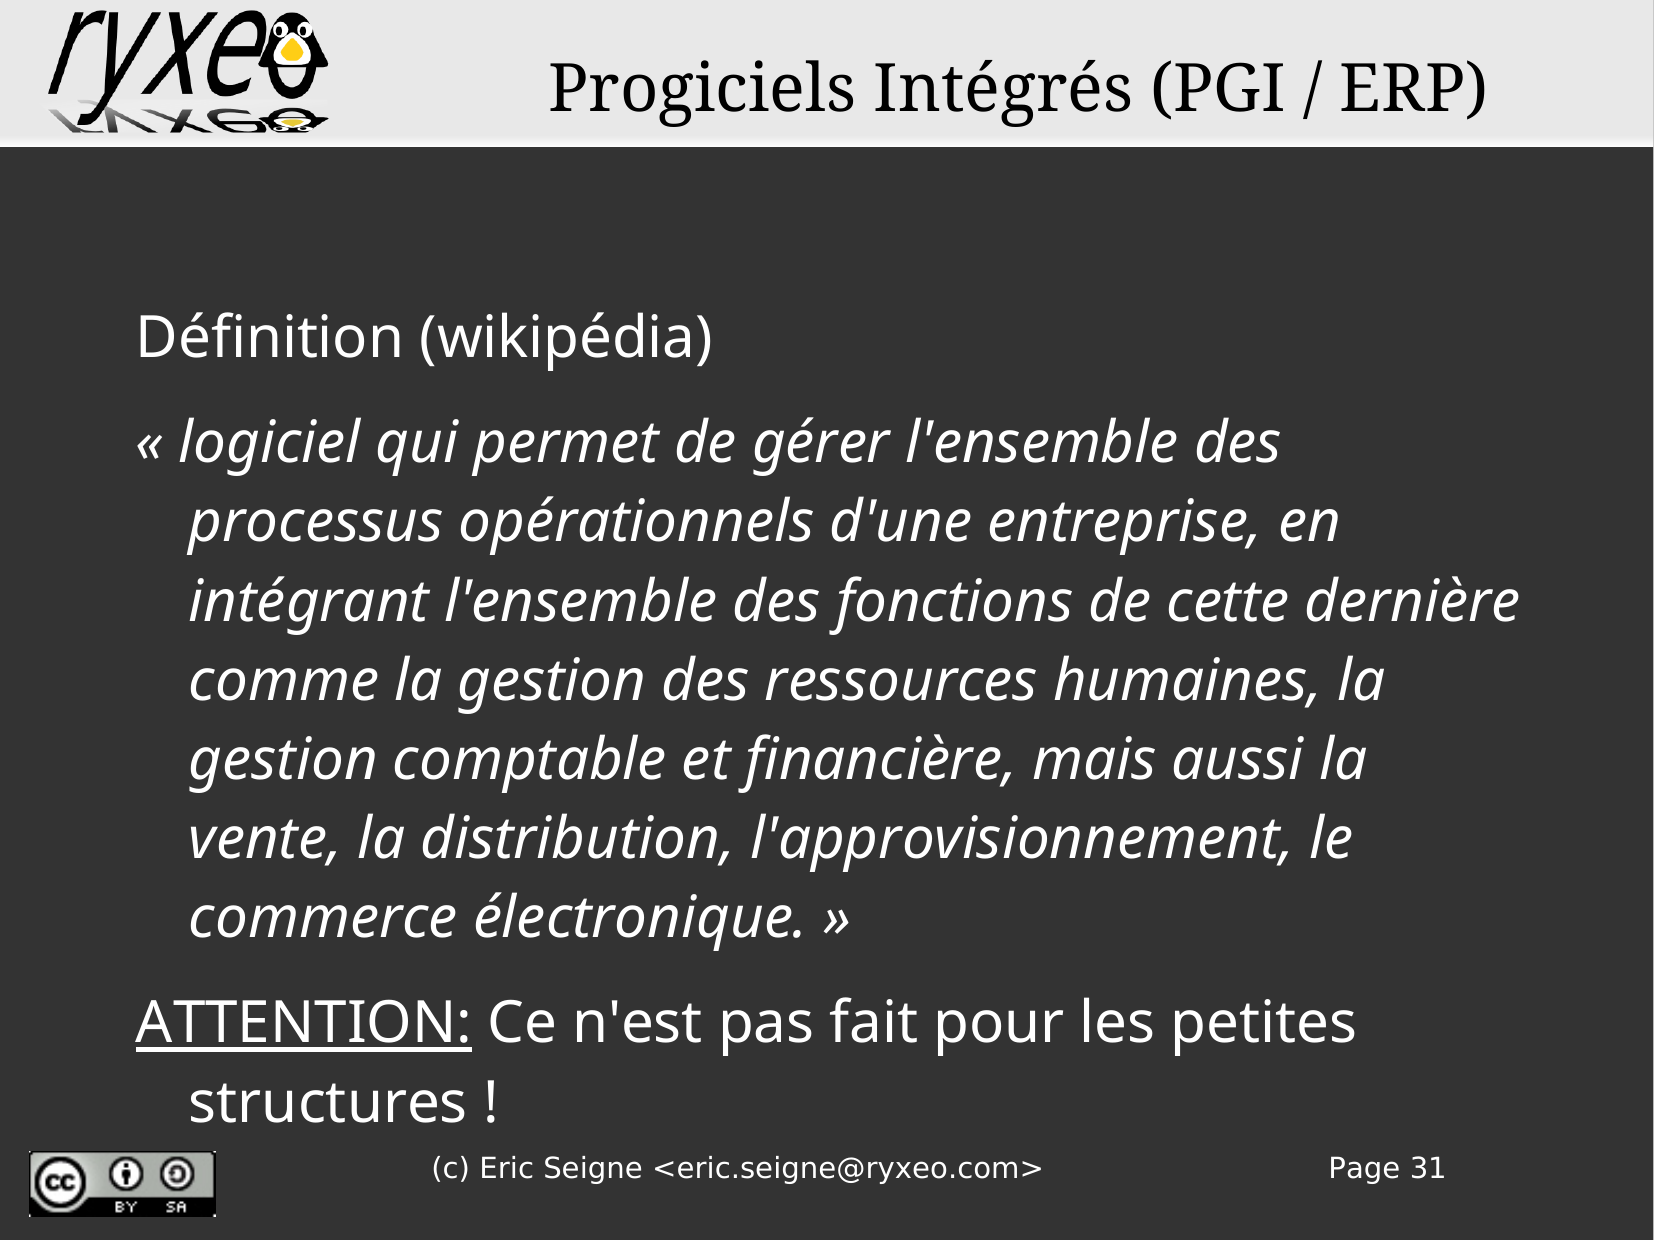

# Progiciels Intégrés (PGI / ERP)
Définition (wikipédia)
« logiciel qui permet de gérer l'ensemble des processus opérationnels d'une entreprise, en intégrant l'ensemble des fonctions de cette dernière comme la gestion des ressources humaines, la gestion comptable et financière, mais aussi la vente, la distribution, l'approvisionnement, le commerce électronique. »
ATTENTION: Ce n'est pas fait pour les petites structures !
Toto le héro
31